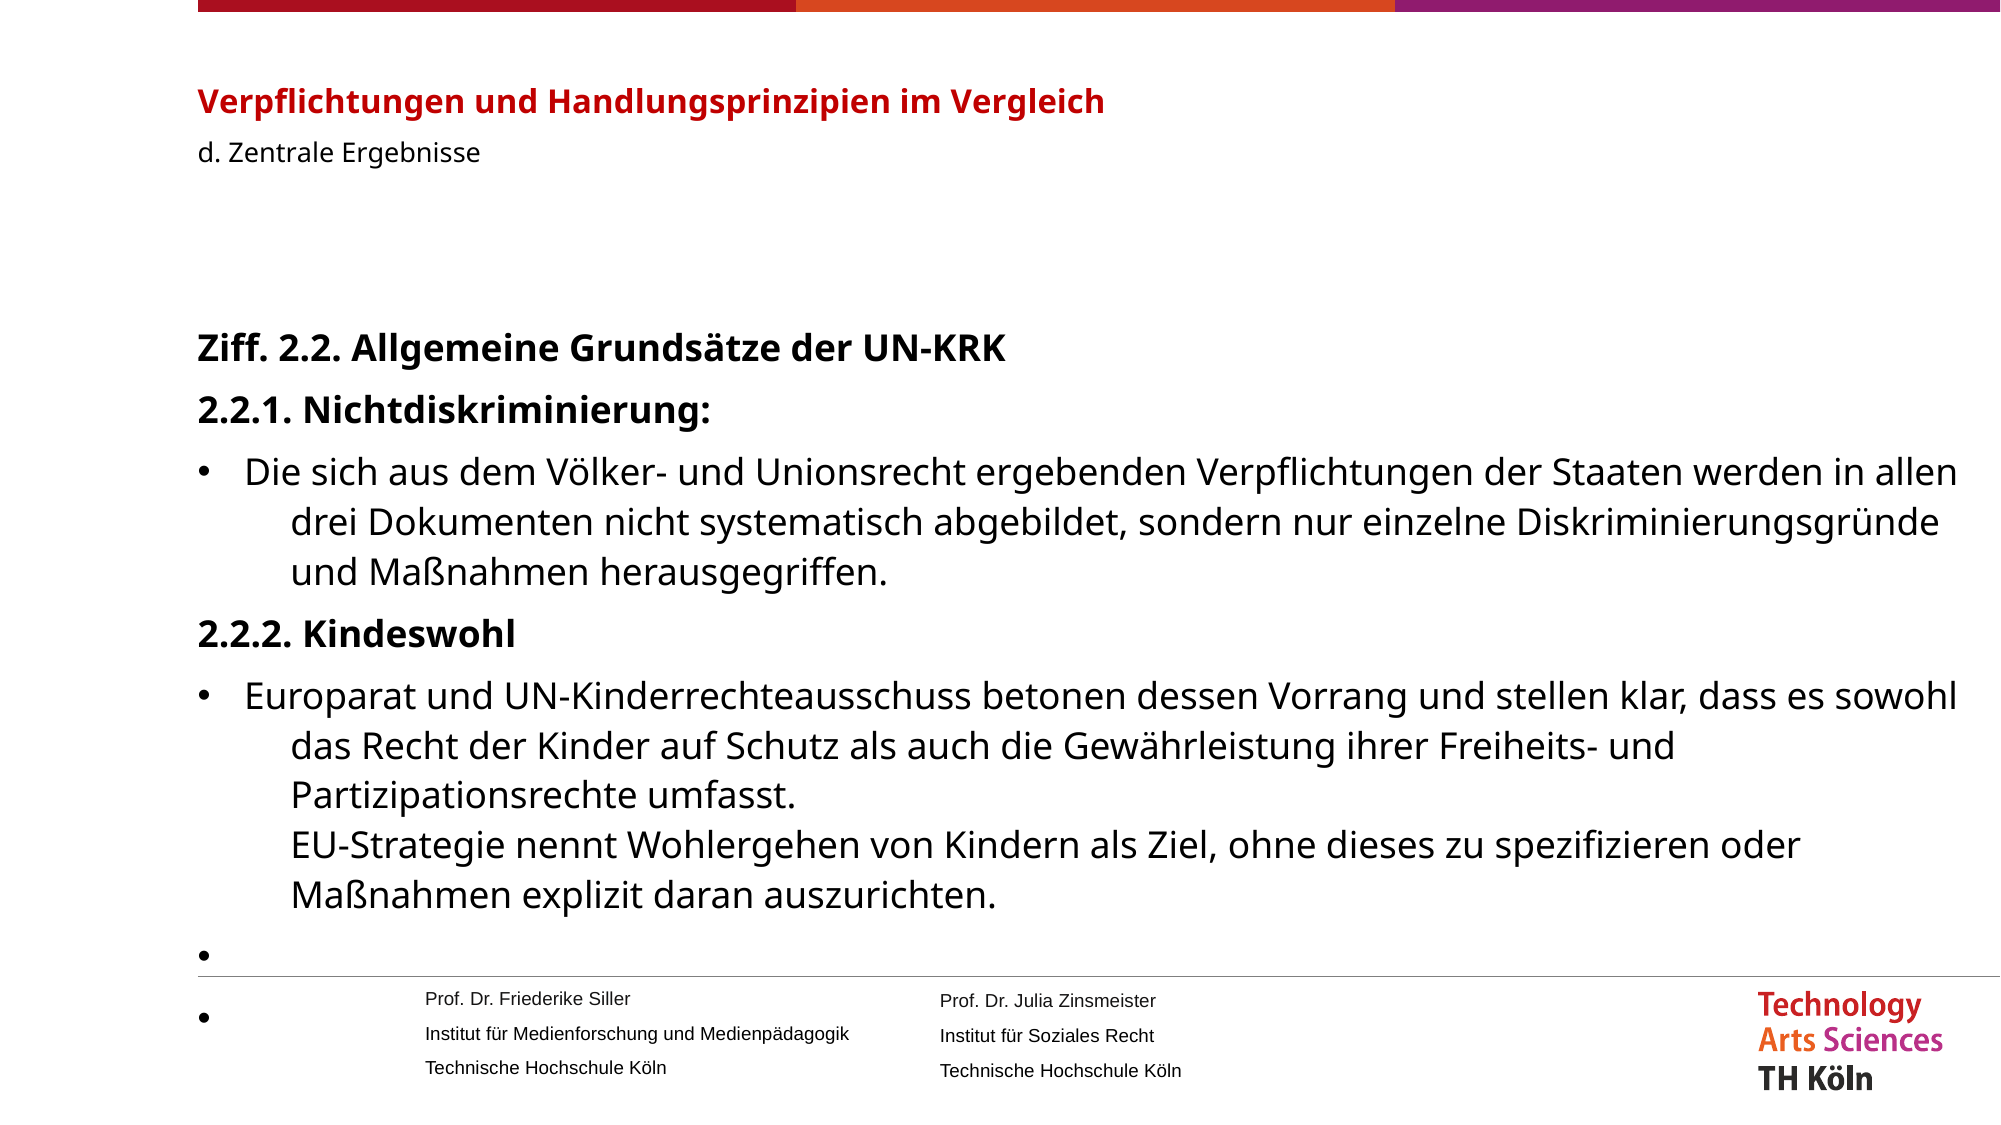

# Verpflichtungen und Handlungsprinzipien im Vergleich d. Zentrale Ergebnisse
Ziff. 2.2. Allgemeine Grundsätze der UN-KRK
2.2.1. Nichtdiskriminierung:
Die sich aus dem Völker- und Unionsrecht ergebenden Verpflichtungen der Staaten werden in allen drei Dokumenten nicht systematisch abgebildet, sondern nur einzelne Diskriminierungsgründe und Maßnahmen herausgegriffen.
2.2.2. Kindeswohl
Europarat und UN-Kinderrechteausschuss betonen dessen Vorrang und stellen klar, dass es sowohl das Recht der Kinder auf Schutz als auch die Gewährleistung ihrer Freiheits- und Partizipationsrechte umfasst.
EU-Strategie nennt Wohlergehen von Kindern als Ziel, ohne dieses zu spezifizieren oder Maßnahmen explizit daran auszurichten.